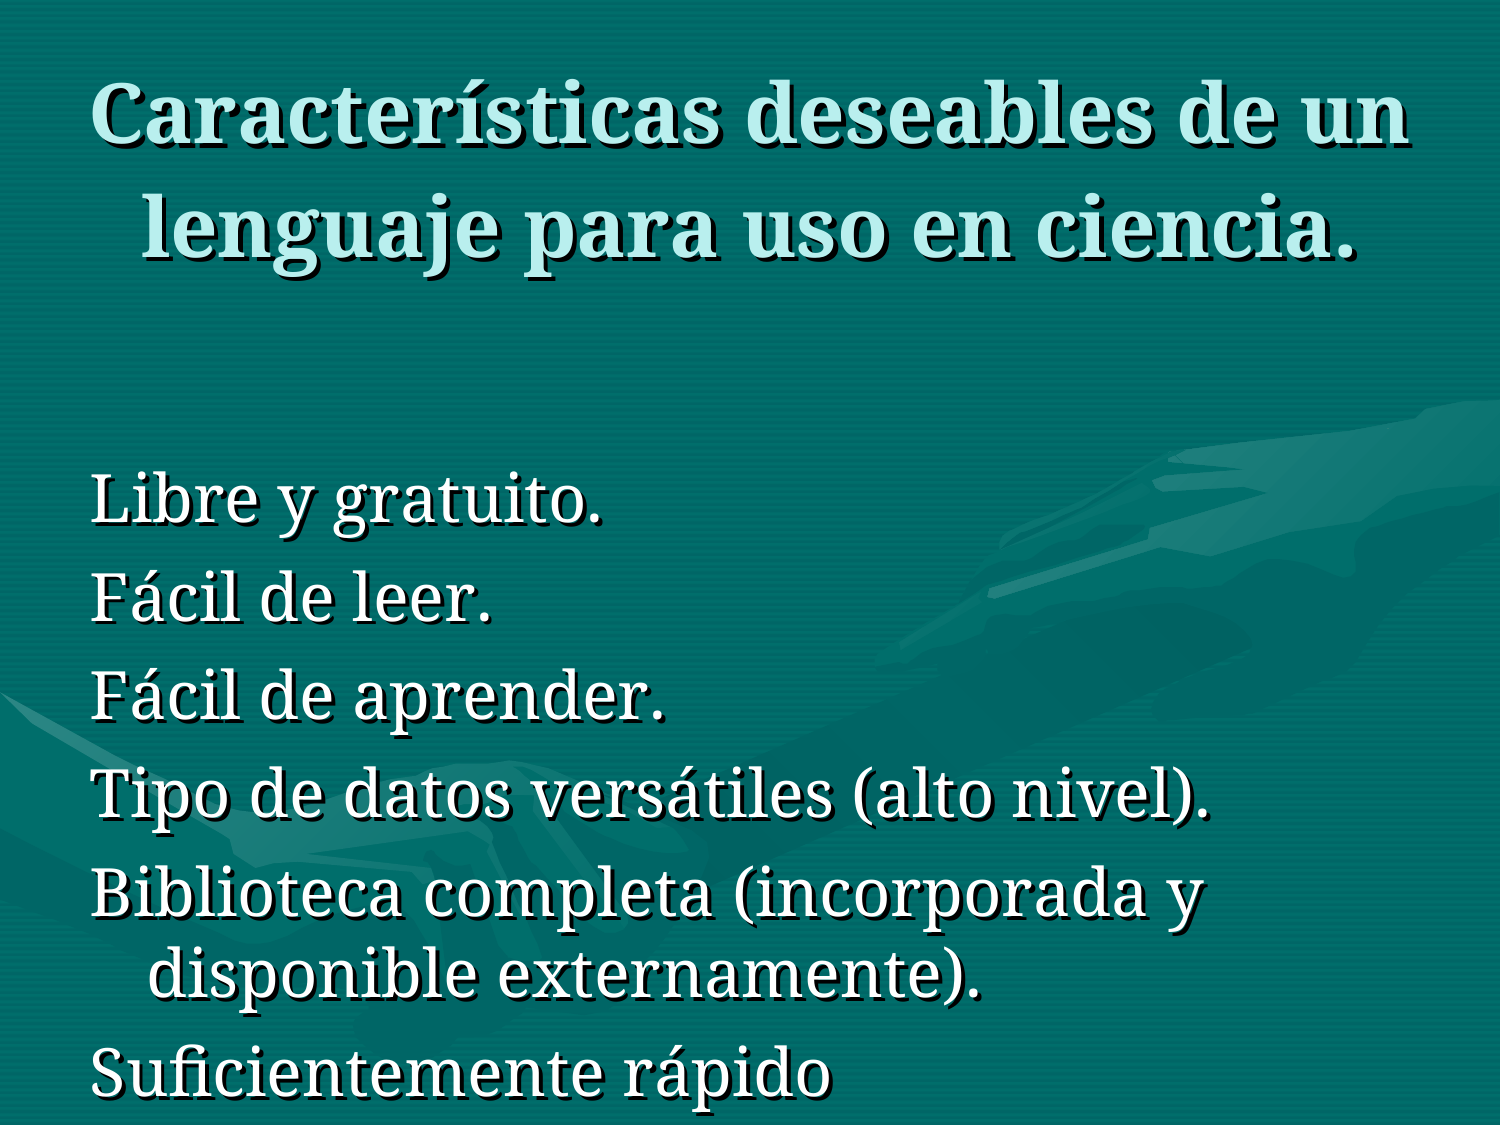

# Características deseables de un lenguaje para uso en ciencia.
Libre y gratuito.
Fácil de leer.
Fácil de aprender.
Tipo de datos versátiles (alto nivel).
Biblioteca completa (incorporada y disponible externamente).
Suficientemente rápido